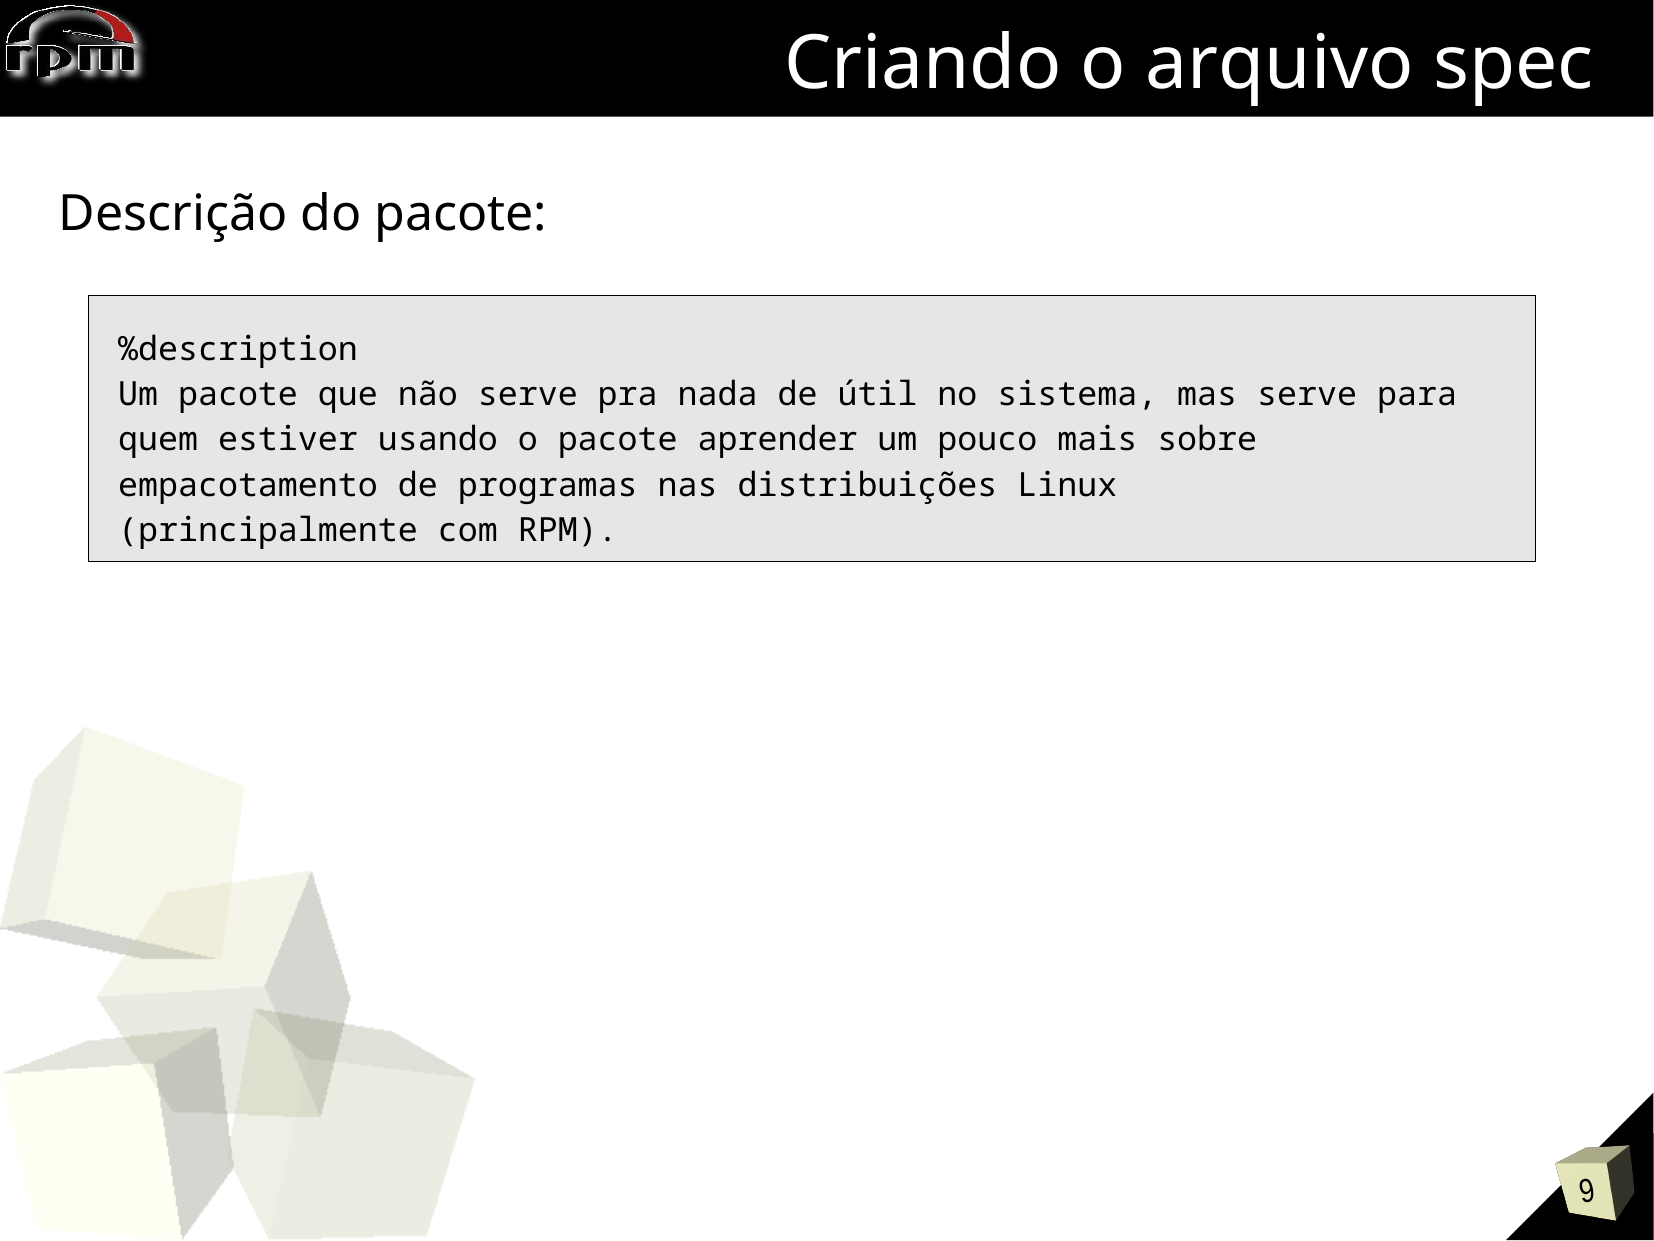

# Criando o arquivo spec
Descrição do pacote:
%description
Um pacote que não serve pra nada de útil no sistema, mas serve para
quem estiver usando o pacote aprender um pouco mais sobre empacotamento de programas nas distribuições Linux
(principalmente com RPM).